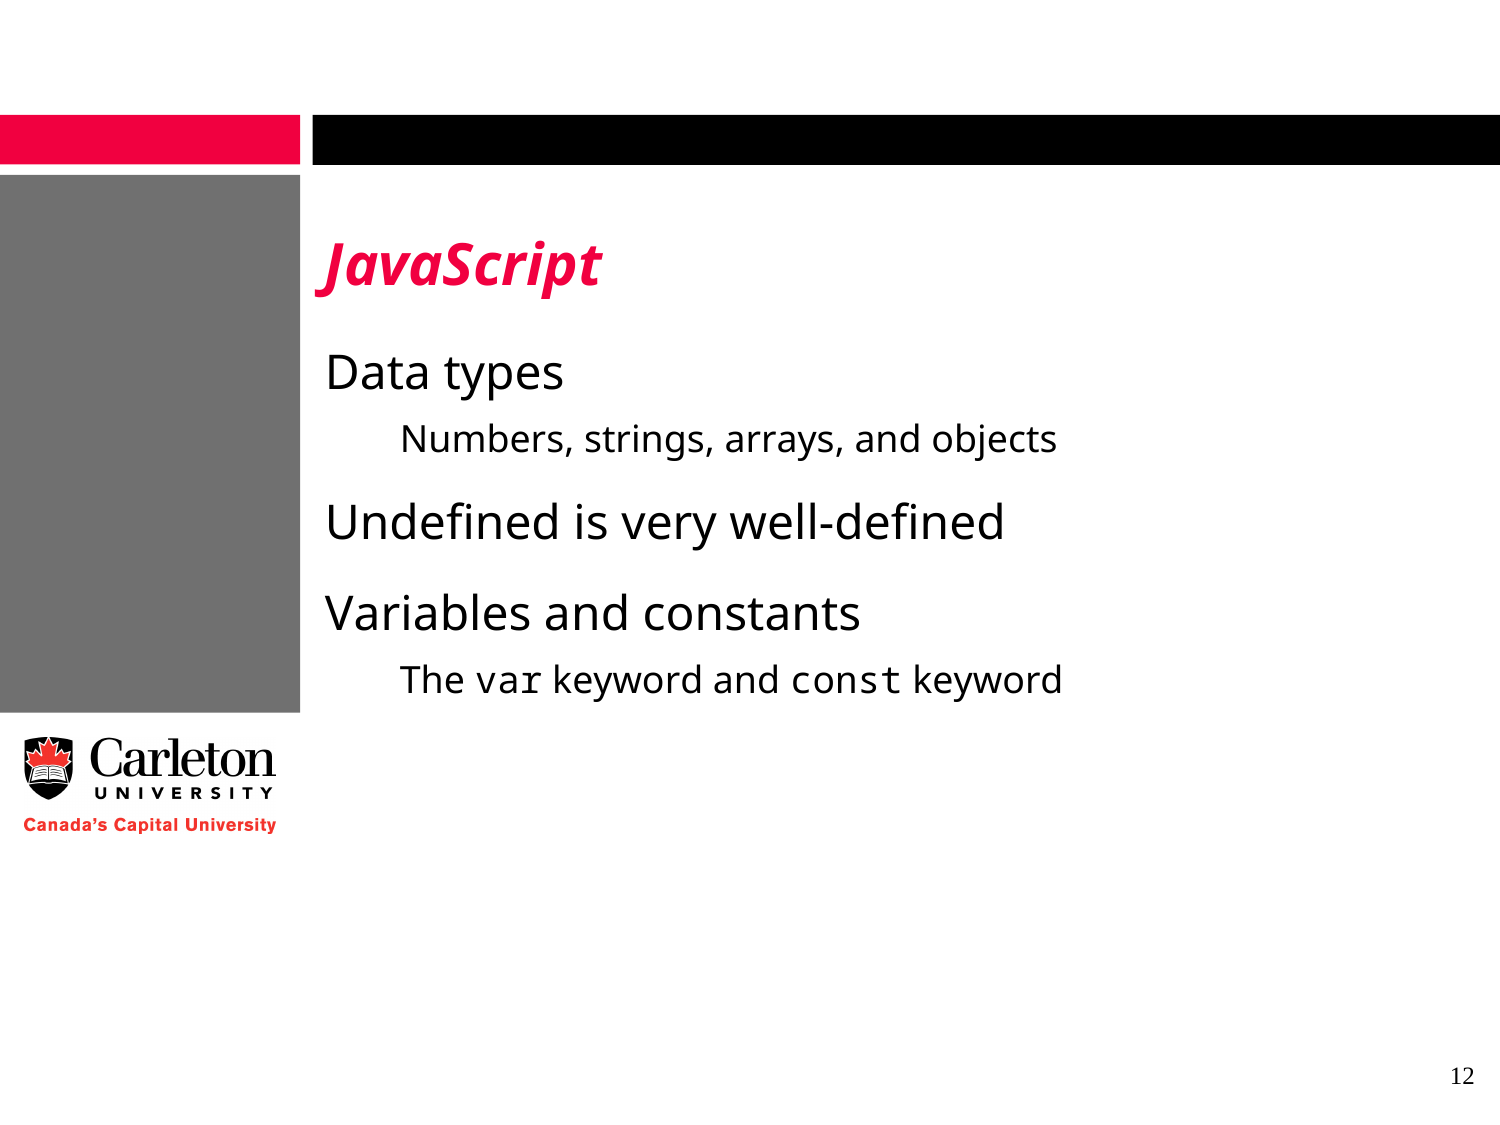

# JavaScript
Data types
Numbers, strings, arrays, and objects
Undefined is very well-defined
Variables and constants
The var keyword and const keyword
12